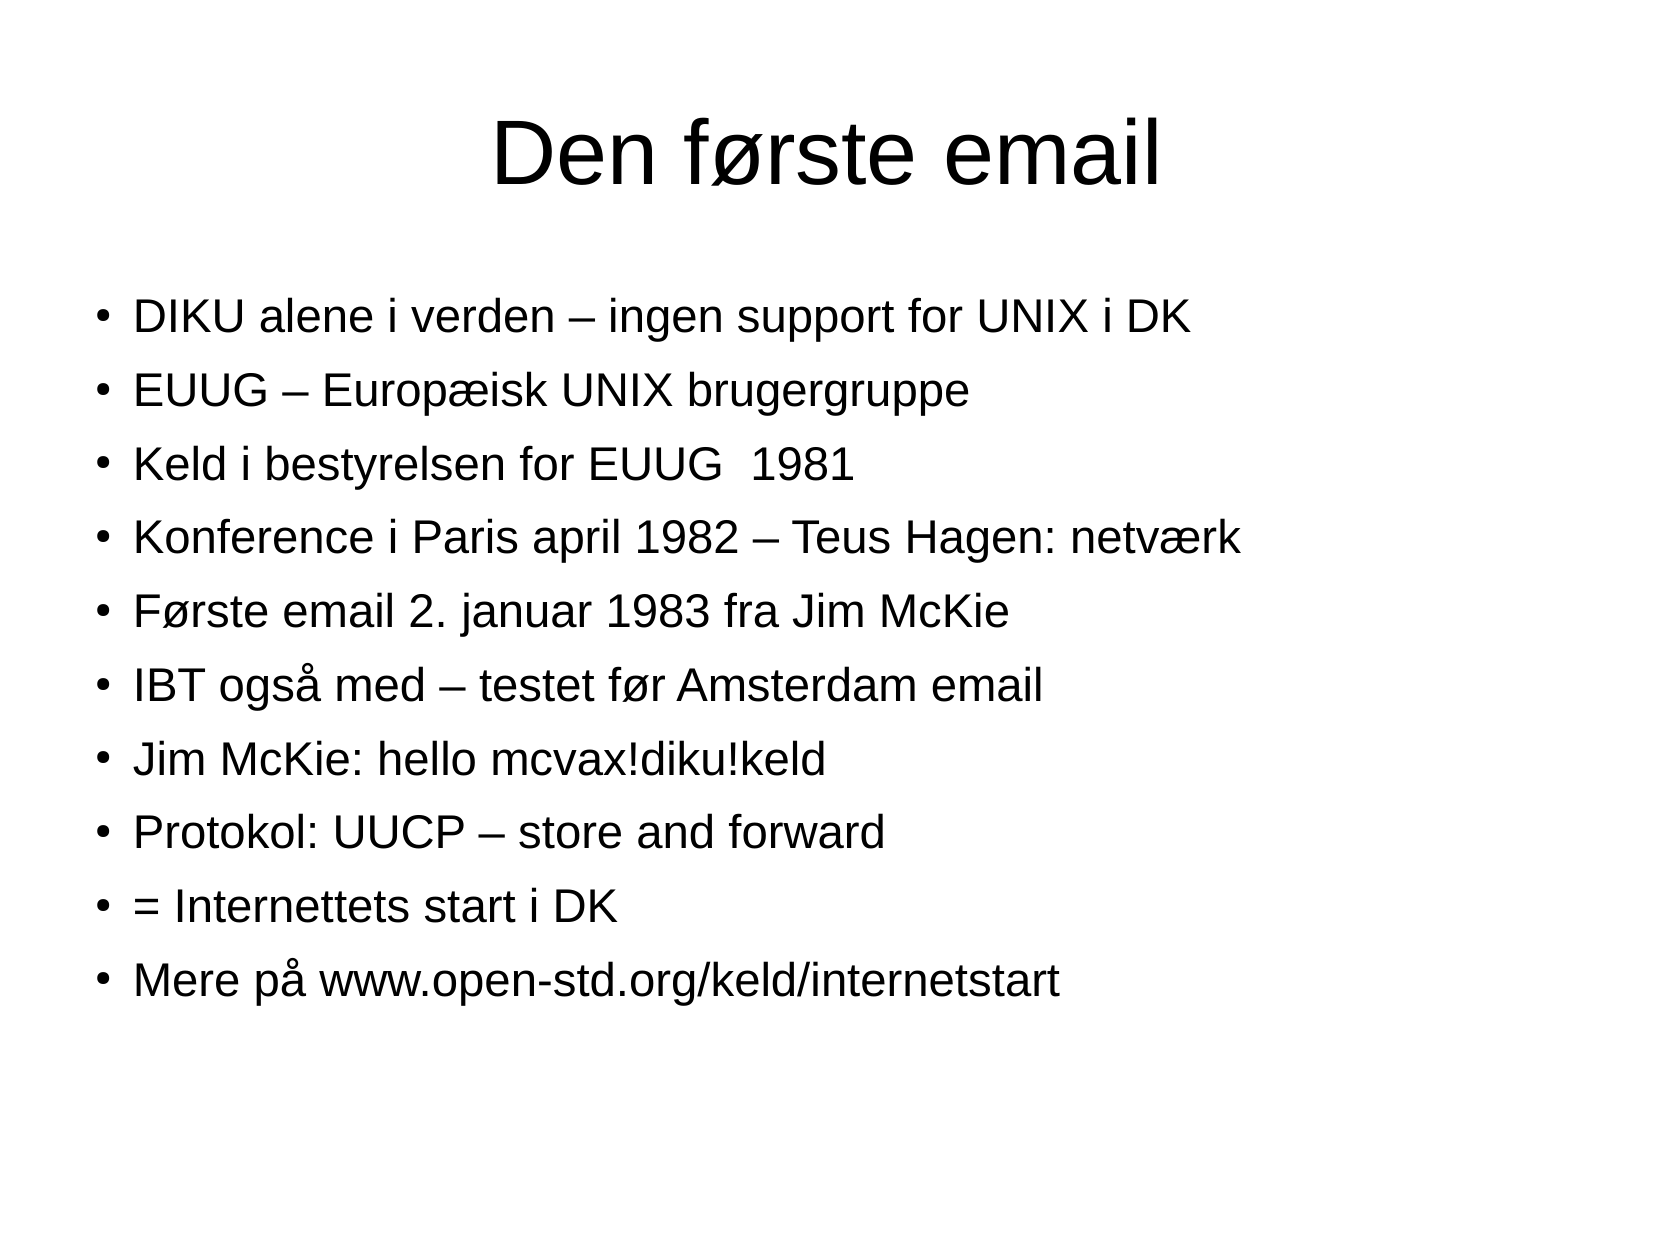

# Den første email
DIKU alene i verden – ingen support for UNIX i DK
EUUG – Europæisk UNIX brugergruppe
Keld i bestyrelsen for EUUG 1981
Konference i Paris april 1982 – Teus Hagen: netværk
Første email 2. januar 1983 fra Jim McKie
IBT også med – testet før Amsterdam email
Jim McKie: hello mcvax!diku!keld
Protokol: UUCP – store and forward
= Internettets start i DK
Mere på www.open-std.org/keld/internetstart